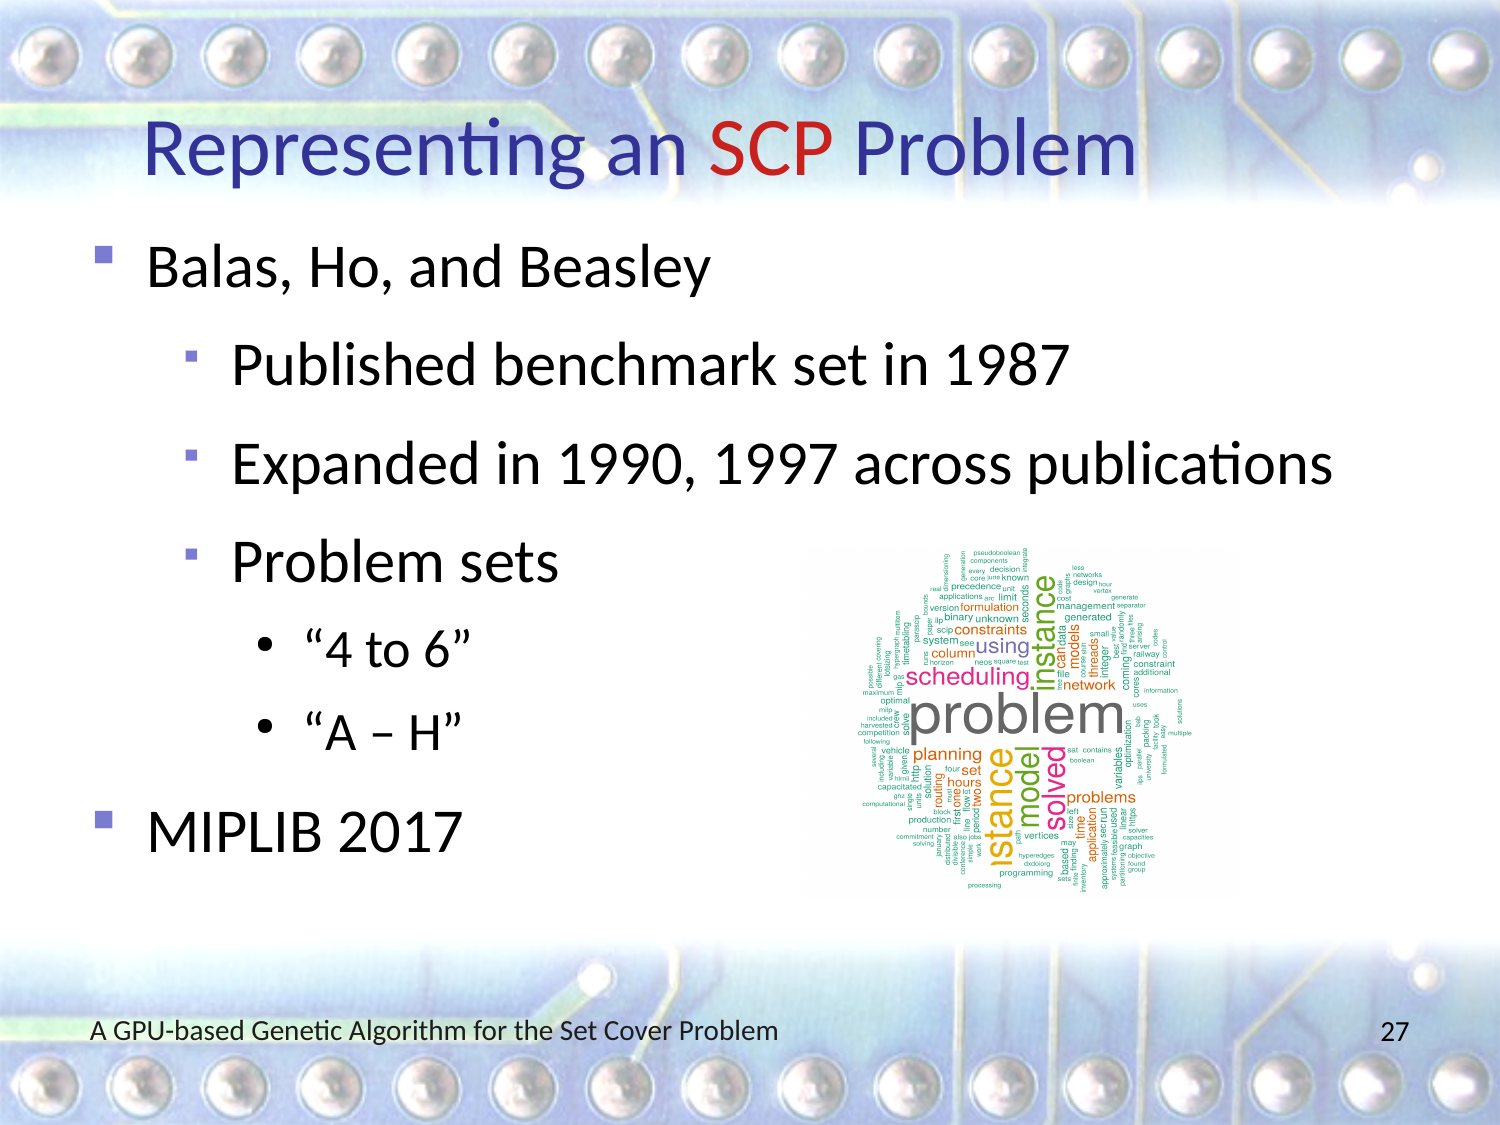

Representing an SCP Problem
# Balas, Ho, and Beasley
Published benchmark set in 1987
Expanded in 1990, 1997 across publications
Problem sets
“4 to 6”
“A – H”
MIPLIB 2017
A GPU-based Genetic Algorithm for the Set Cover Problem
27